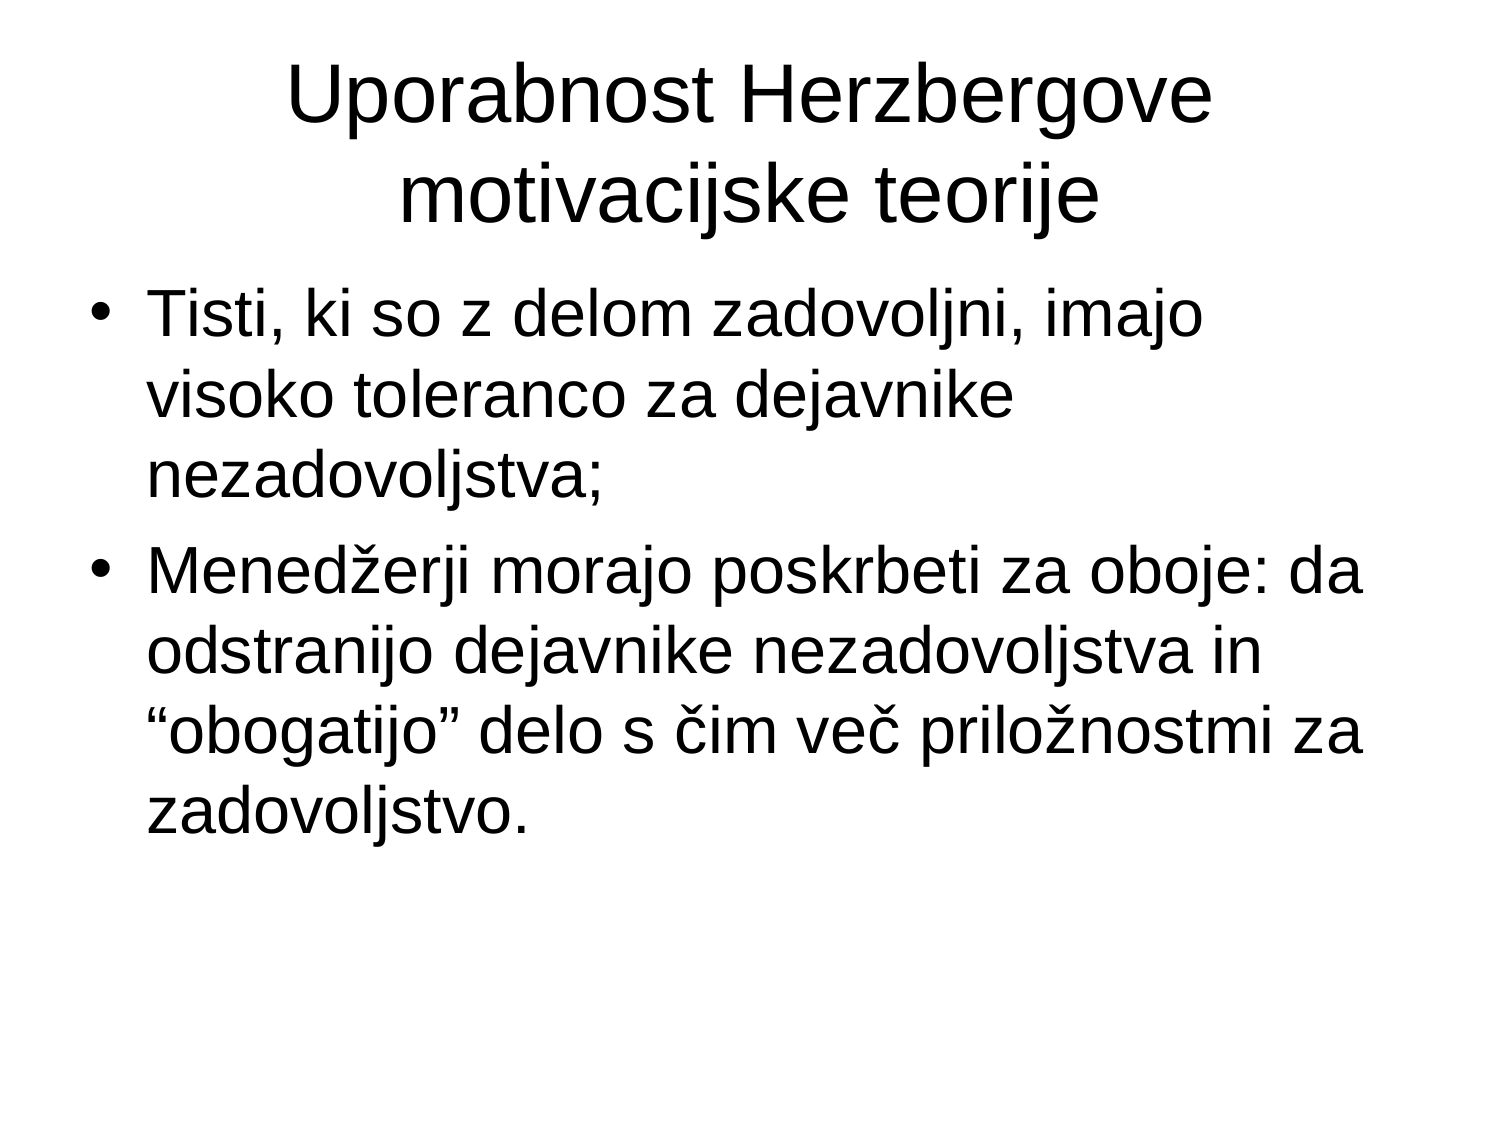

# Uporabnost Herzbergove motivacijske teorije
Tisti, ki so z delom zadovoljni, imajo visoko toleranco za dejavnike nezadovoljstva;
Menedžerji morajo poskrbeti za oboje: da odstranijo dejavnike nezadovoljstva in “obogatijo” delo s čim več priložnostmi za zadovoljstvo.